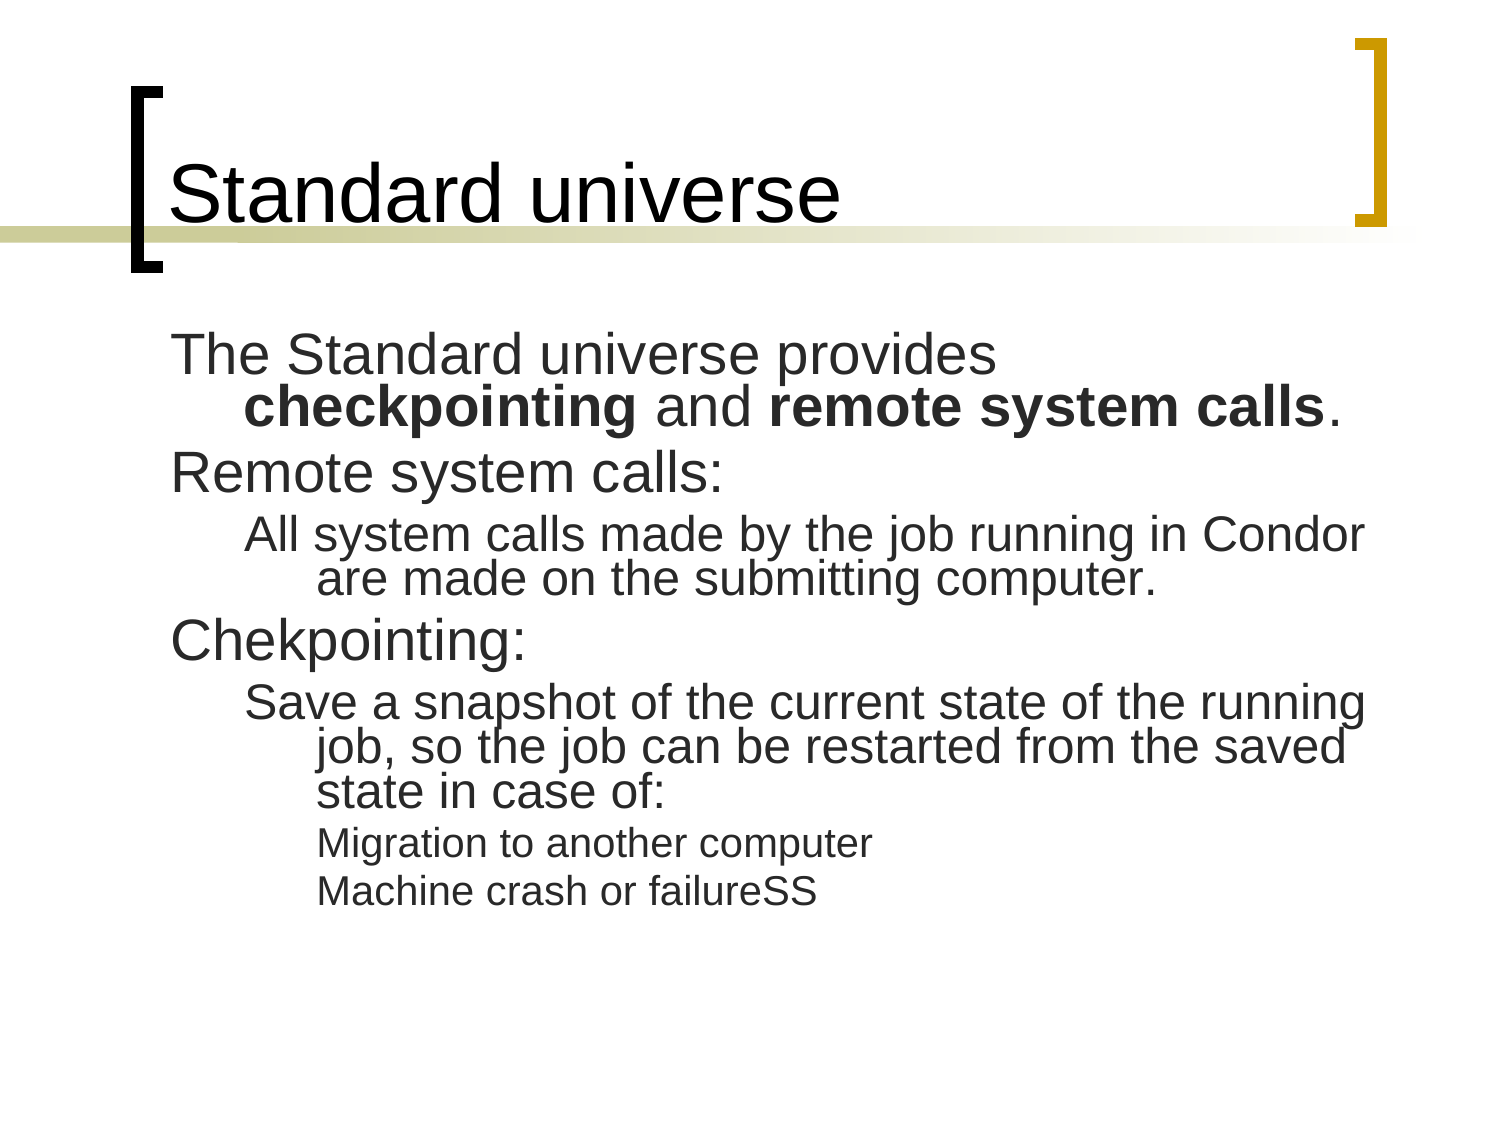

# Standard universe
The Standard universe provides checkpointing and remote system calls.
Remote system calls:
All system calls made by the job running in Condor are made on the submitting computer.
Chekpointing:
Save a snapshot of the current state of the running job, so the job can be restarted from the saved state in case of:
Migration to another computer
Machine crash or failureSS